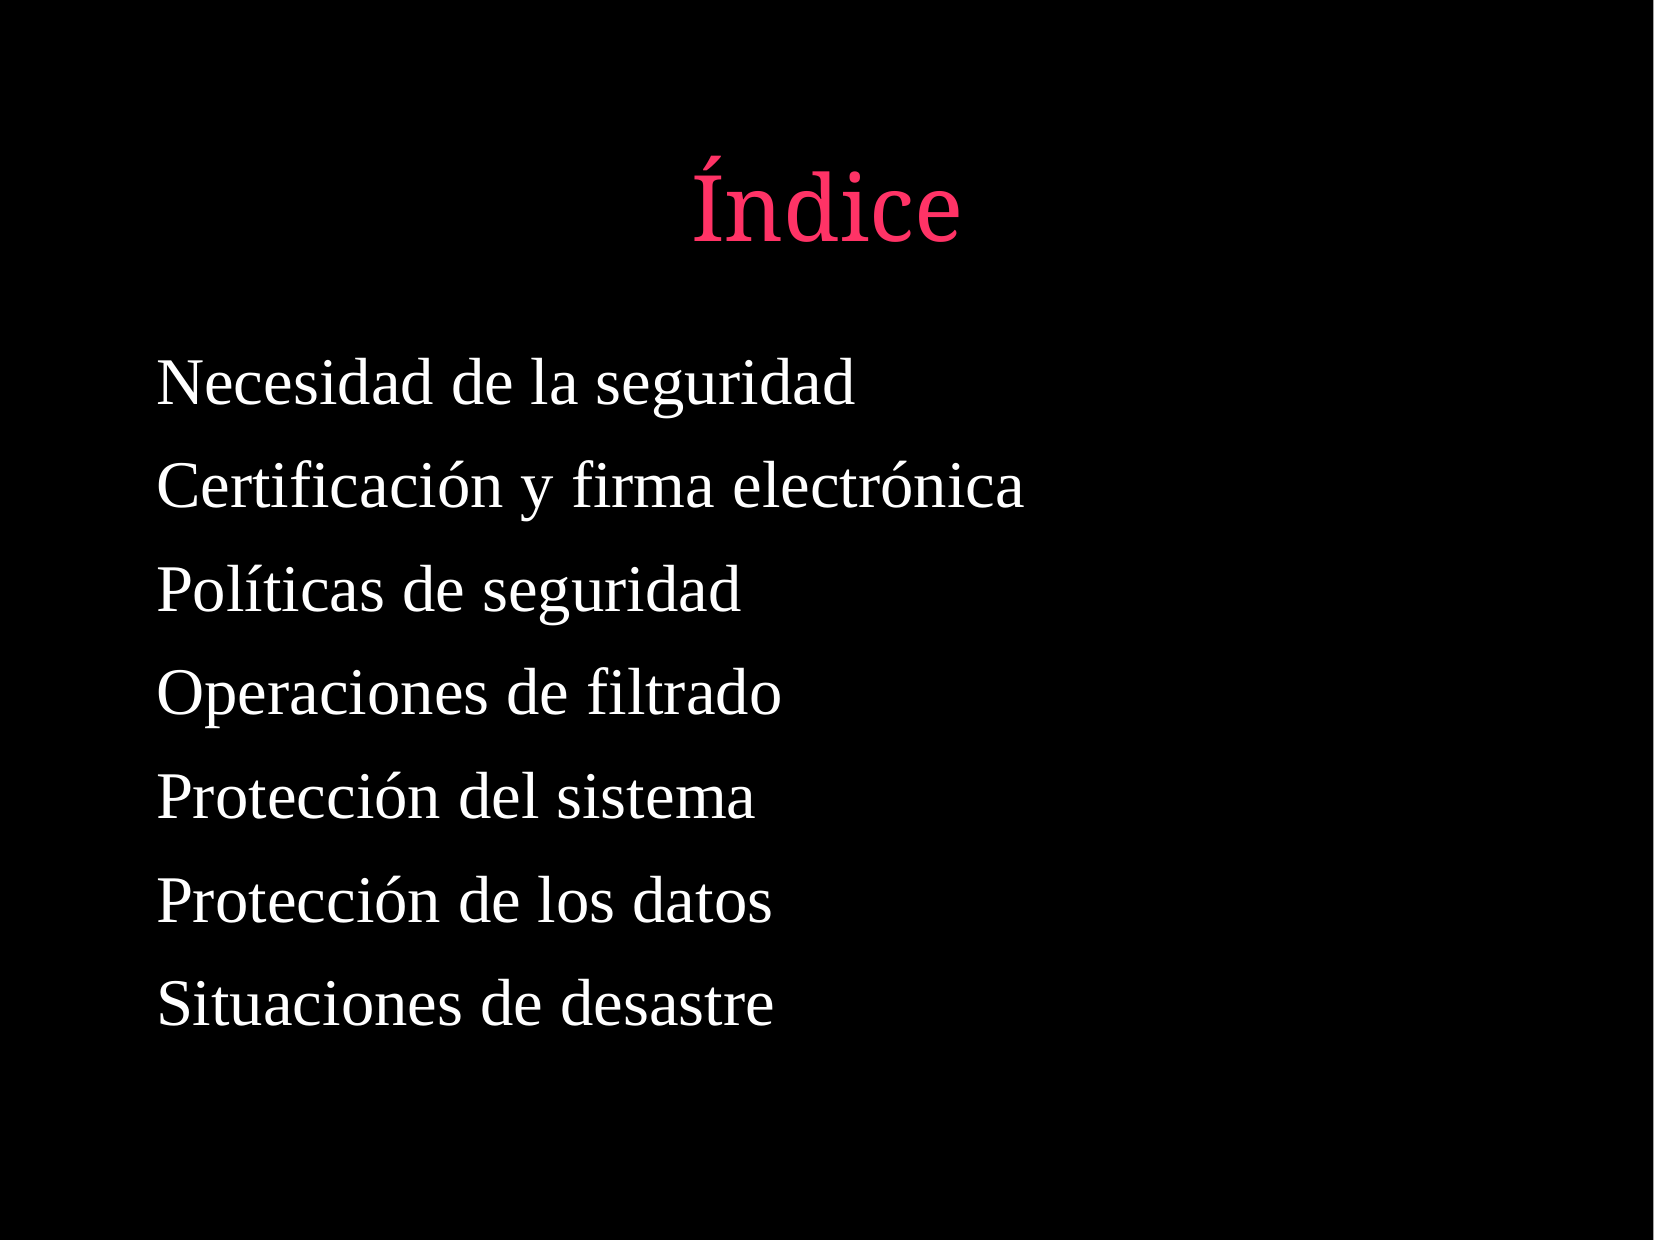

# Índice
 Necesidad de la seguridad
 Certificación y firma electrónica
 Políticas de seguridad
 Operaciones de filtrado
 Protección del sistema
 Protección de los datos
 Situaciones de desastre